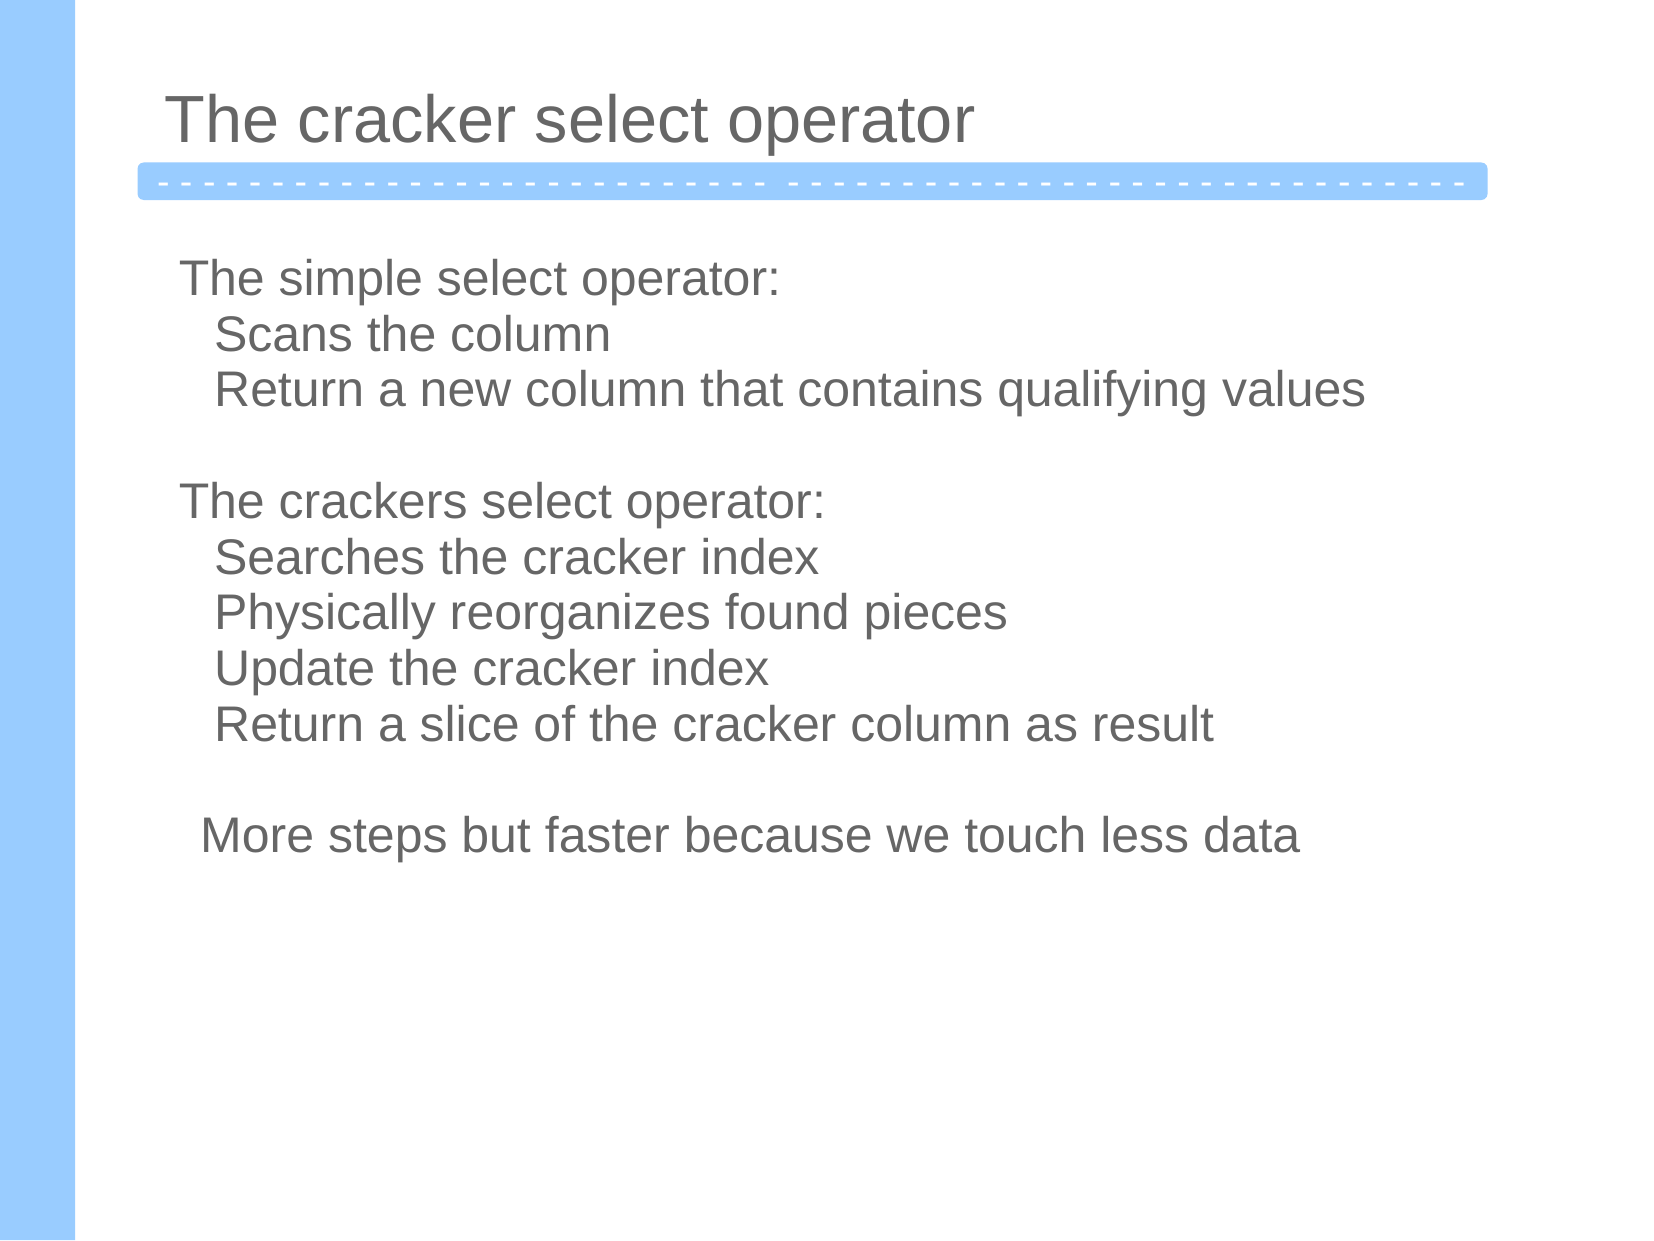

The cracker select operator
- - - - - - - - - - - - - - - - - - - - - - - - - - - - - - - - - - - - - - - - - - - - - - - - - - - - - - - - -
 The simple select operator:
 Scans the column
 Return a new column that contains qualifying values
 The crackers select operator:
 Searches the cracker index
 Physically reorganizes found pieces
 Update the cracker index
 Return a slice of the cracker column as result
More steps but faster because we touch less data